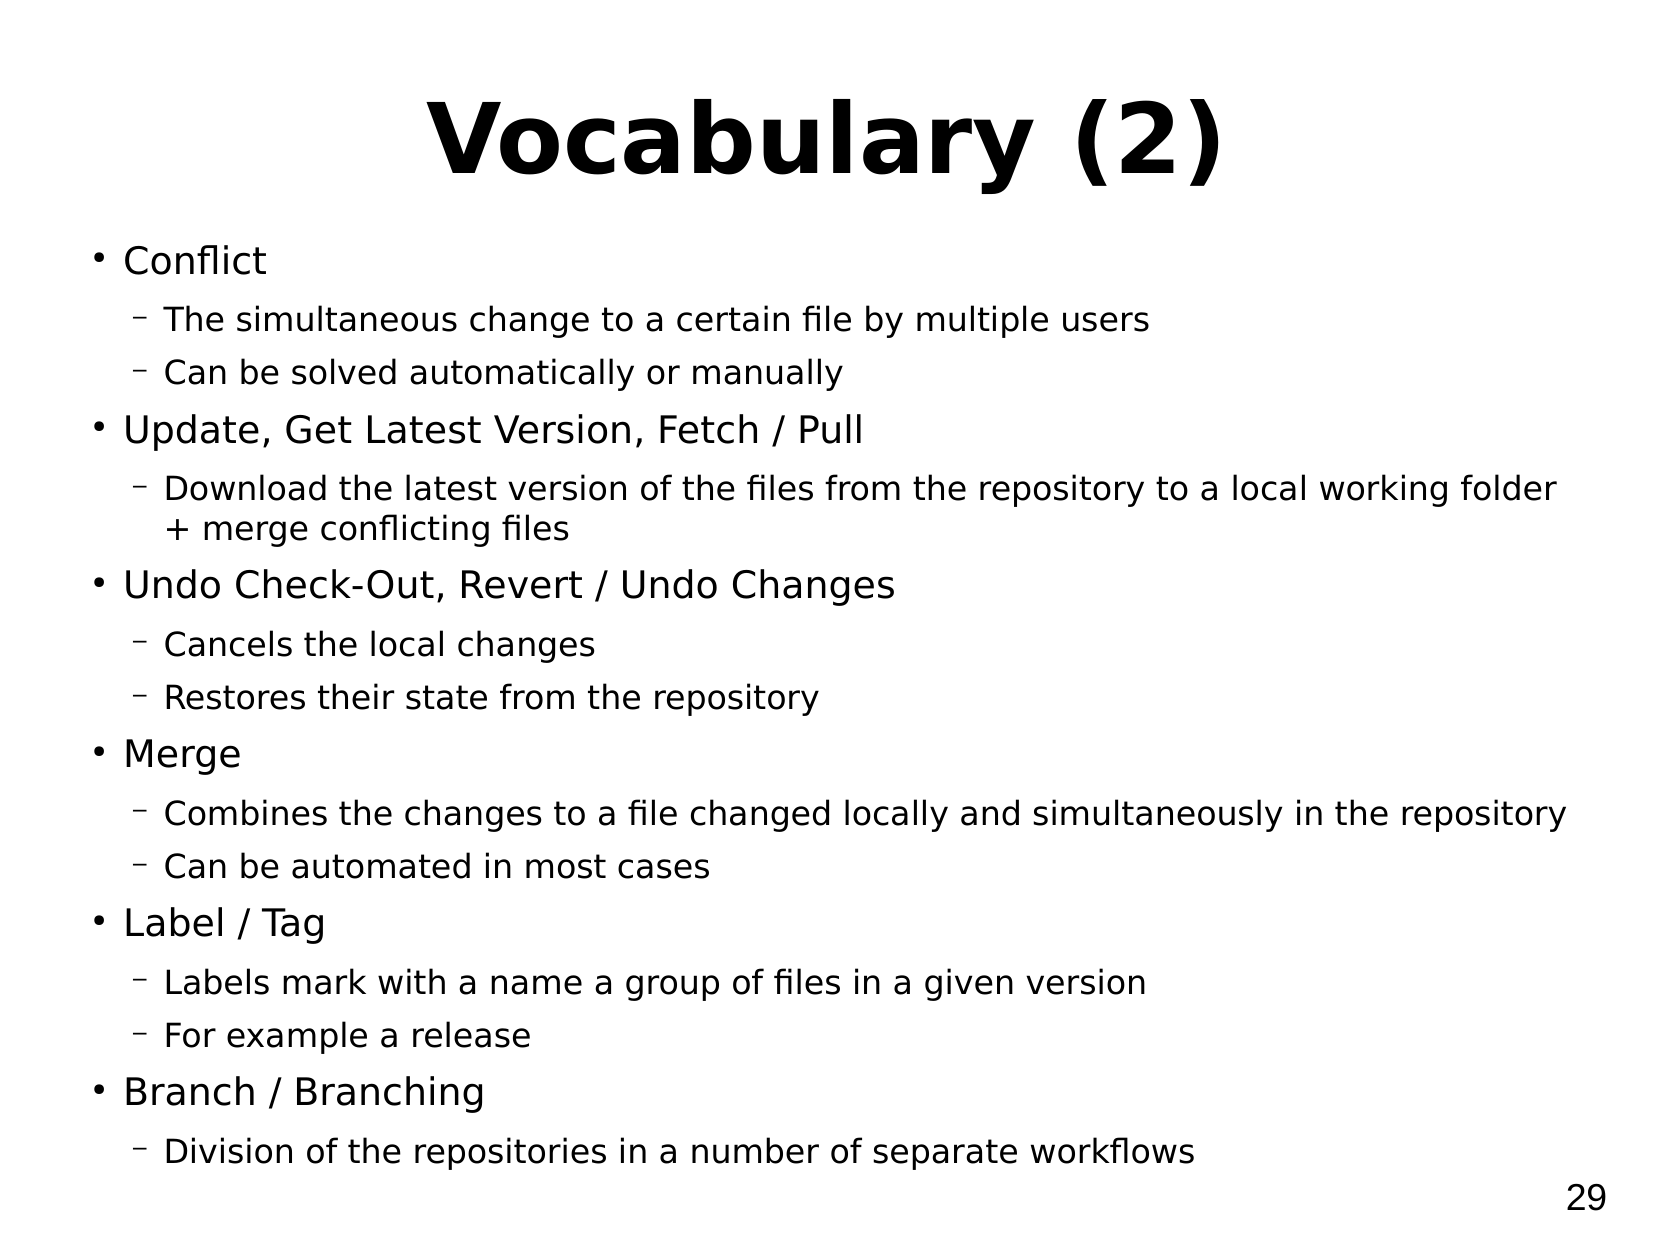

# Vocabulary (2)
Conflict
The simultaneous change to a certain file by multiple users
Can be solved automatically or manually
Update, Get Latest Version, Fetch / Pull
Download the latest version of the files from the repository to a local working folder + merge conflicting files
Undo Check-Out, Revert / Undo Changes
Cancels the local changes
Restores their state from the repository
Merge
Combines the changes to a file changed locally and simultaneously in the repository
Can be automated in most cases
Label / Tag
Labels mark with a name a group of files in a given version
For example a release
Branch / Branching
Division of the repositories in a number of separate workflows